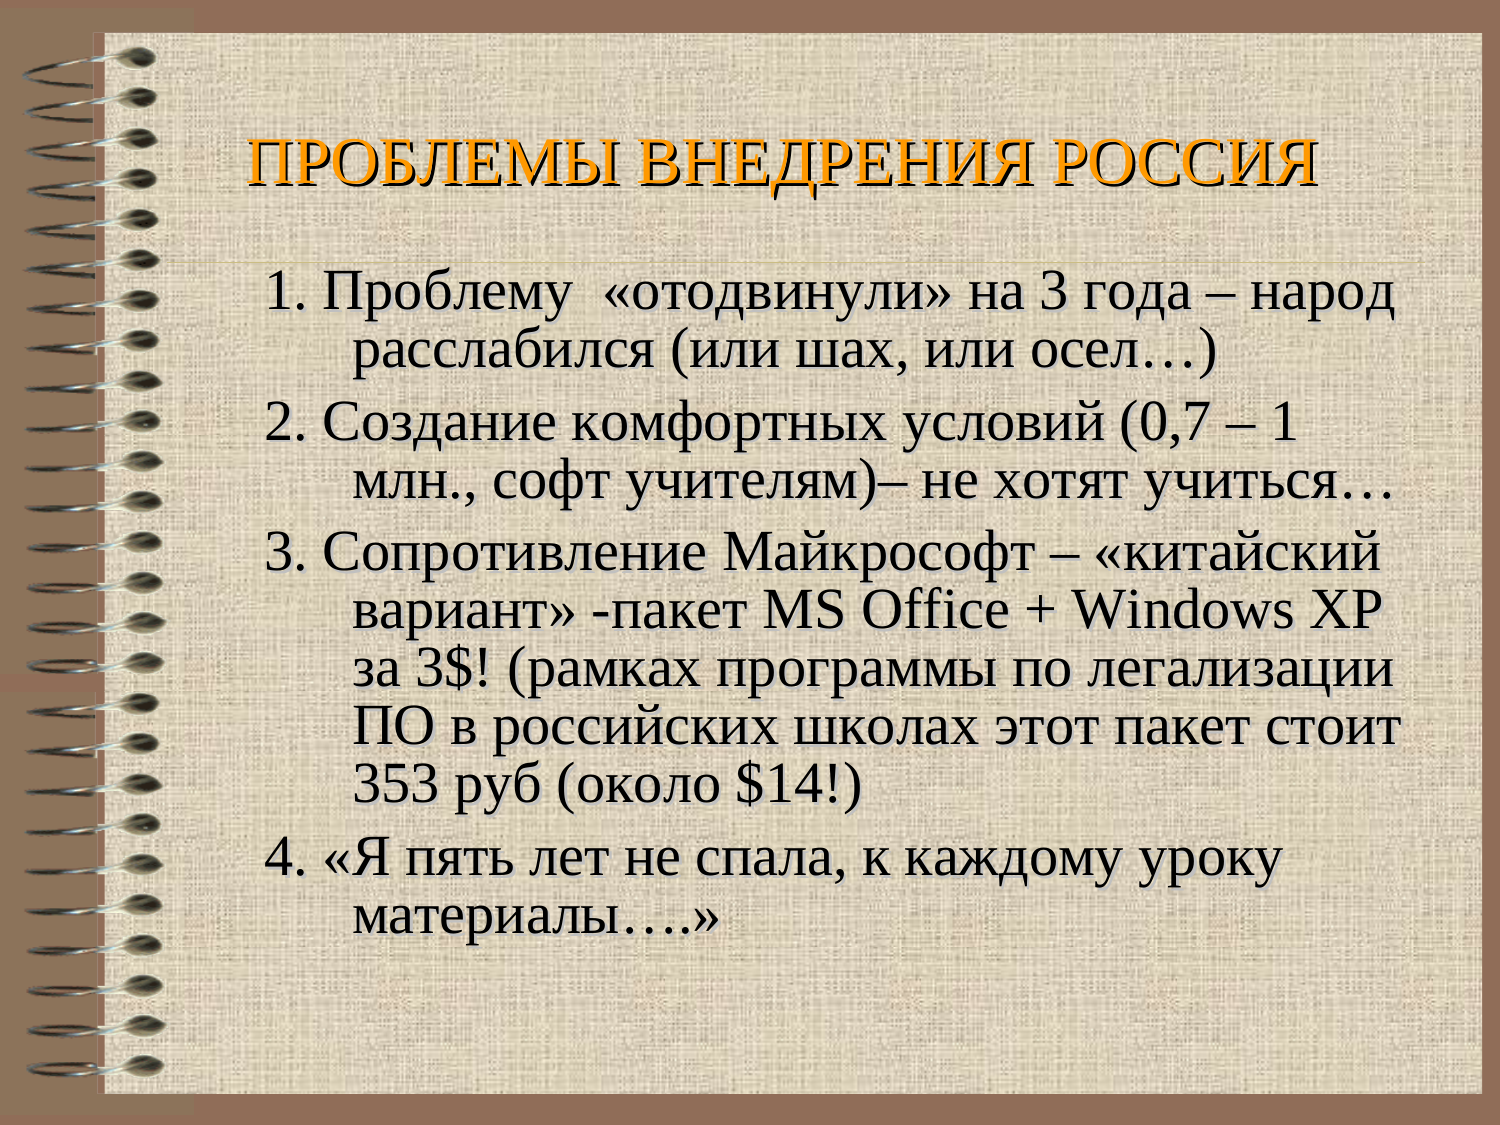

# ПРОБЛЕМЫ ВНЕДРЕНИЯ РОССИЯ
1. Проблему «отодвинули» на 3 года – народ расслабился (или шах, или осел…)
2. Создание комфортных условий (0,7 – 1 млн., софт учителям)– не хотят учиться…
3. Сопротивление Майкрософт – «китайский вариант» -пакет MS Office + Windows XP за 3$! (рамках программы по легализации ПО в российских школах этот пакет стоит 353 руб (около $14!)
4. «Я пять лет не спала, к каждому уроку материалы….»